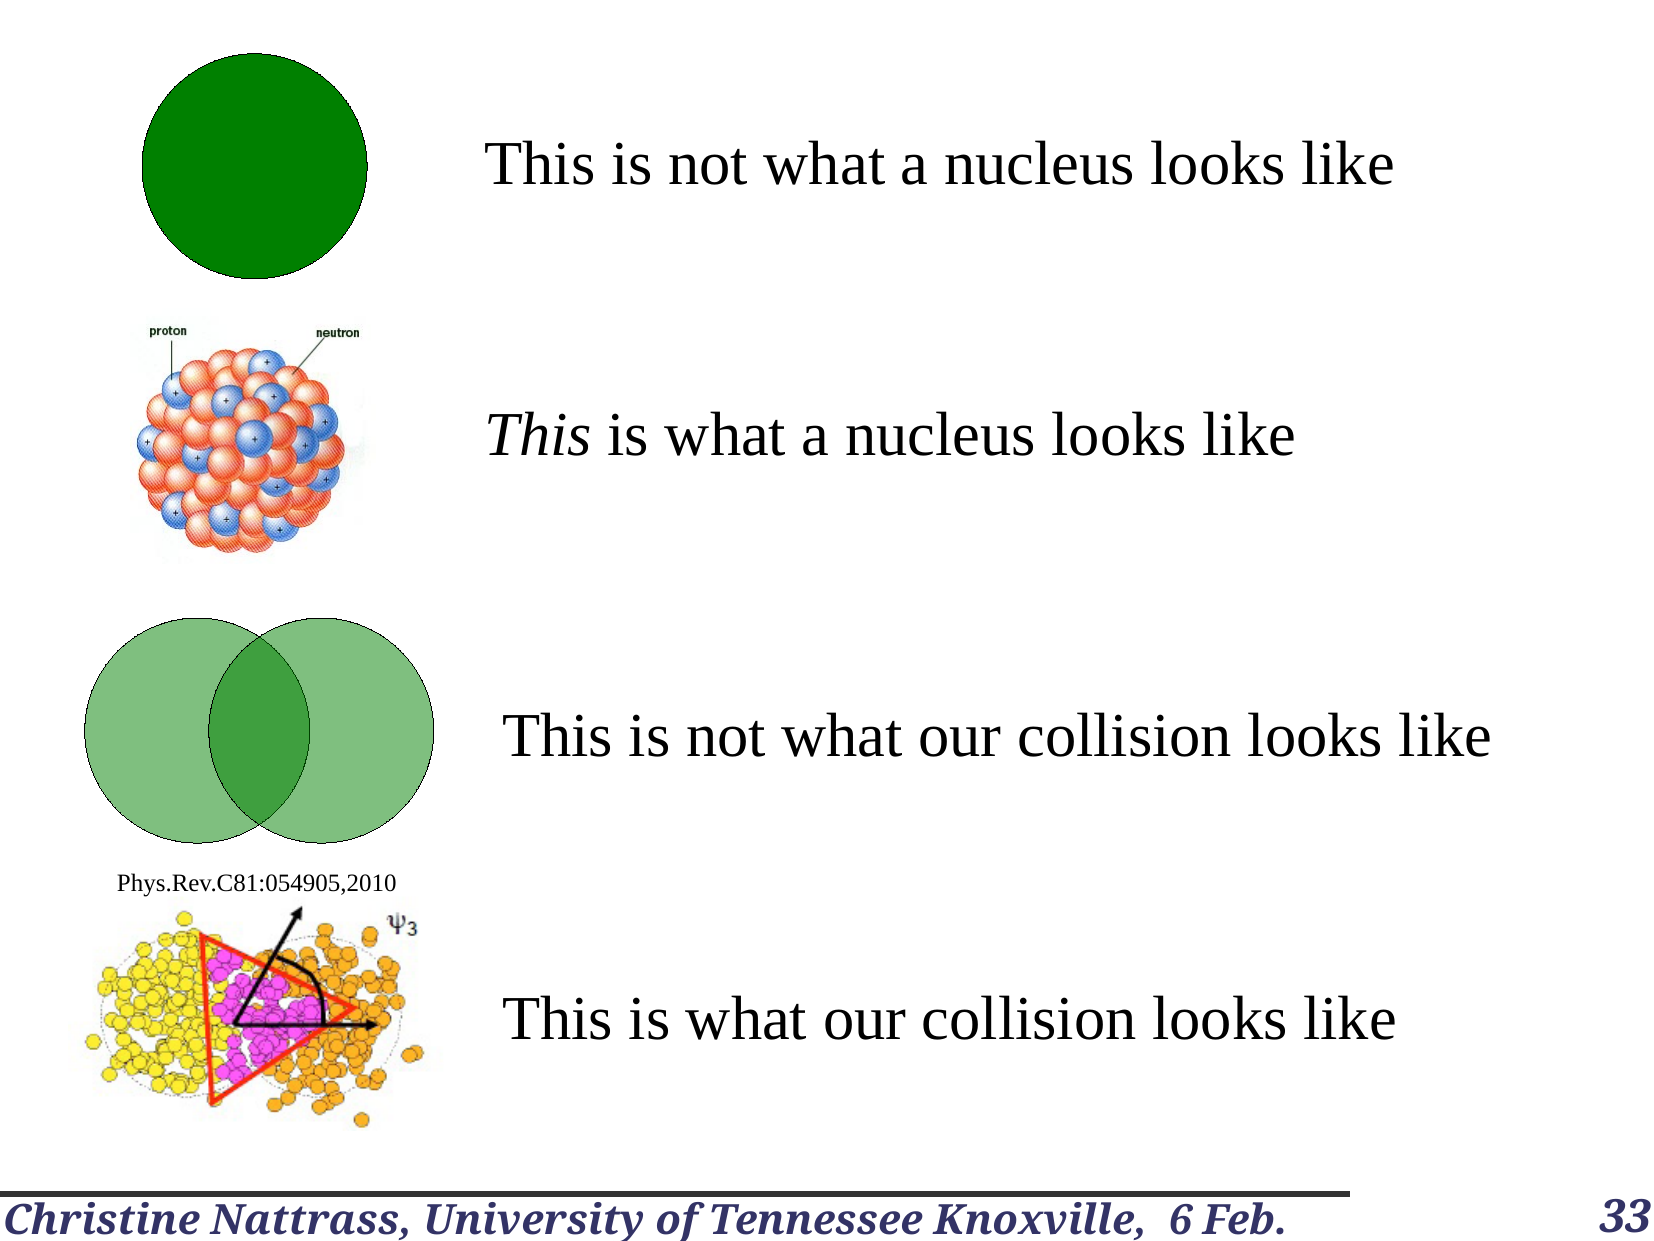

This is not what a nucleus looks like
This is what a nucleus looks like
This is not what our collision looks like
Phys.Rev.C81:054905,2010
This is what our collision looks like